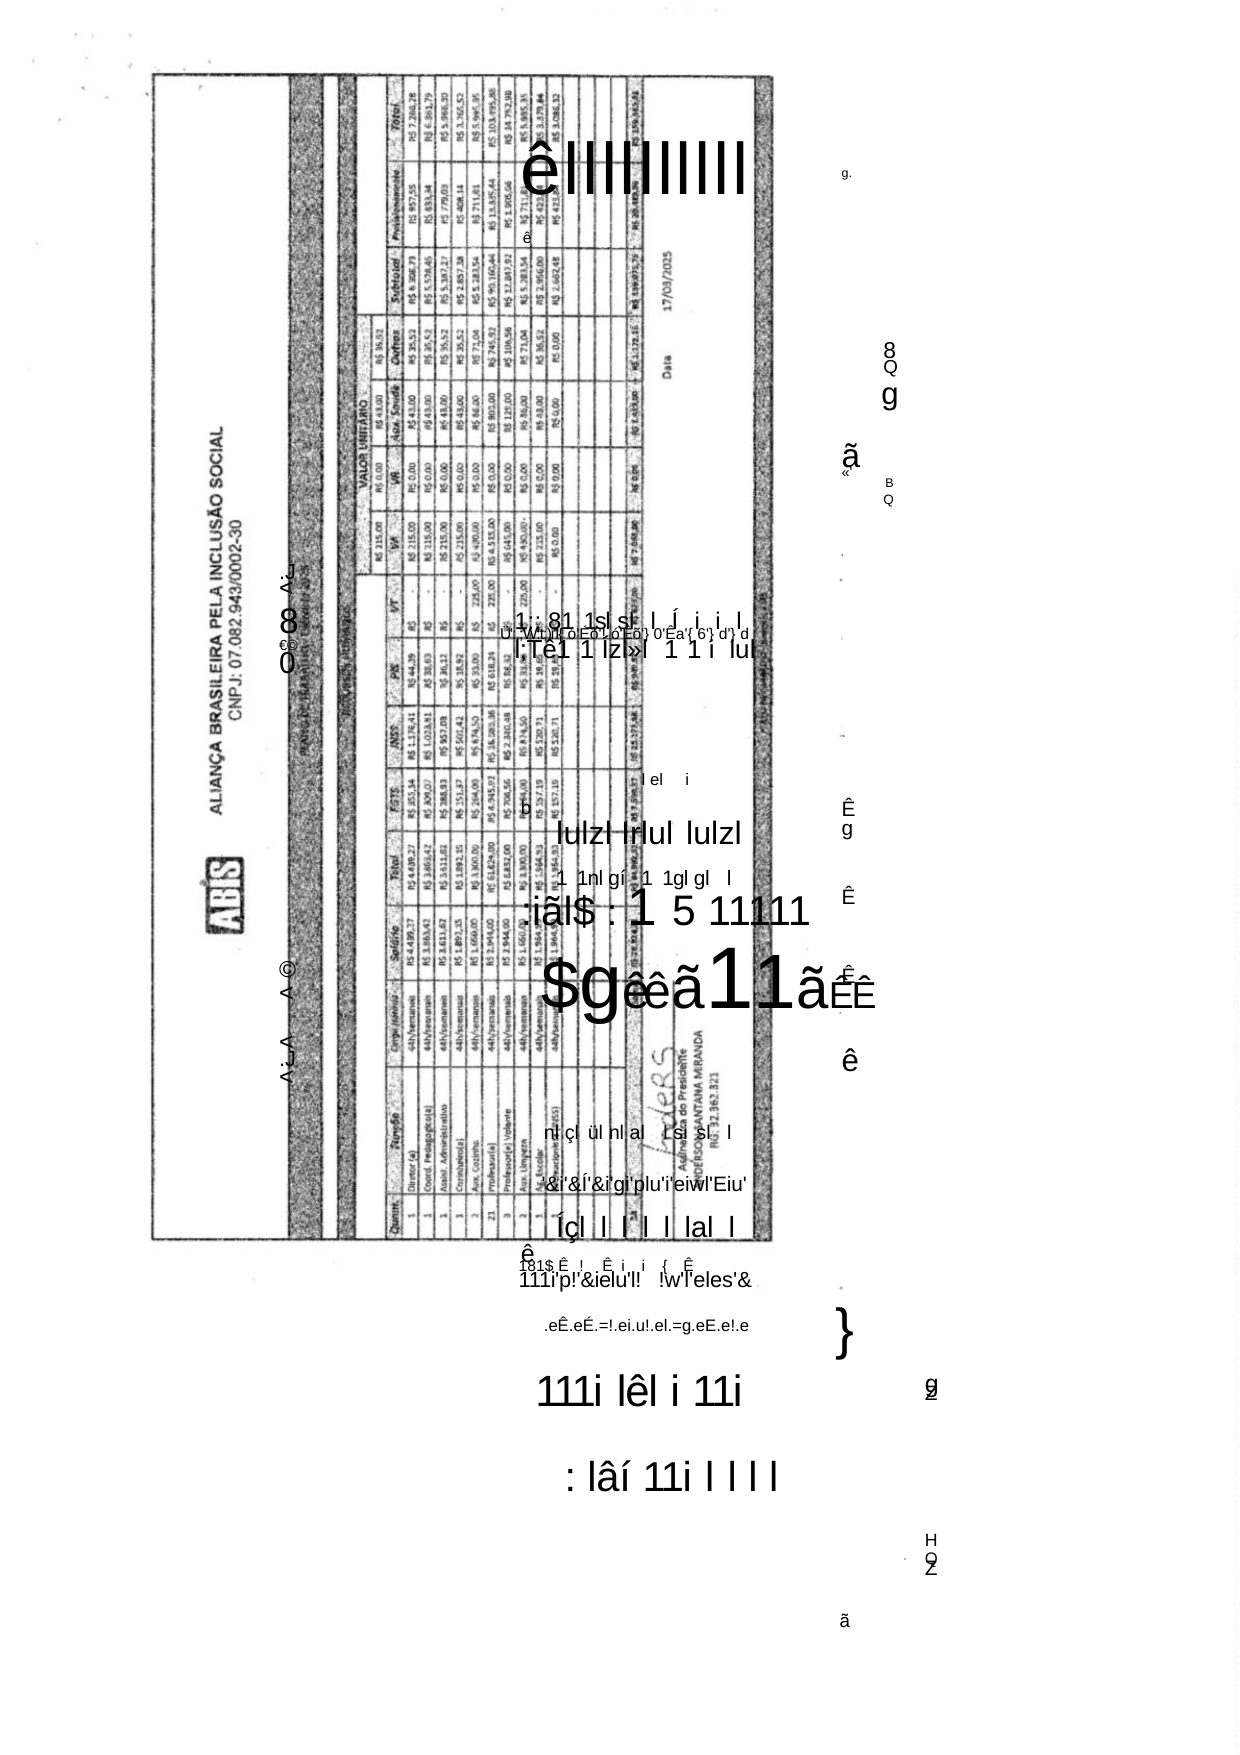

êllllllllll
ê
g.
8
Q
g
ã
«'
B
Q
@
$
.J
<
@
8
1:; 81 1sl sl l Í i i l
l;Tê1 1 Ízl»l 1 1 i lul
Ü':.;W:t;)i'l{ ó'Éõ'! ó'Êõ'} 0'Êa'{ 6'} d'} d
}
€©
0
;
;i!$'i
l el
i
b
Ê
lulzl Irlul lulzl
1 1nl gí 1 1gl gl l
g
:iãl$ : 1 5 11111
$gêêã11ãÊÊ
Ê
Ê
©
<
#
<
ê
.J
<
nl çl ül nl al l si sl
l
'&i'&Í'&i'gi'plu'i'eiwl'Eiu'
Íçl l l l l lal l
ê
181$ Ê ! Ê i
i
{
Ê
111i'p!'&ielu'l! !w'l'eles'&
@
}
.eÊ.eÉ.=!.ei.u!.el.=g.eE.e!.e
111i lêl i 11i
: lâí 11i l l l l
g
Z
H
Q
Z
#
ã